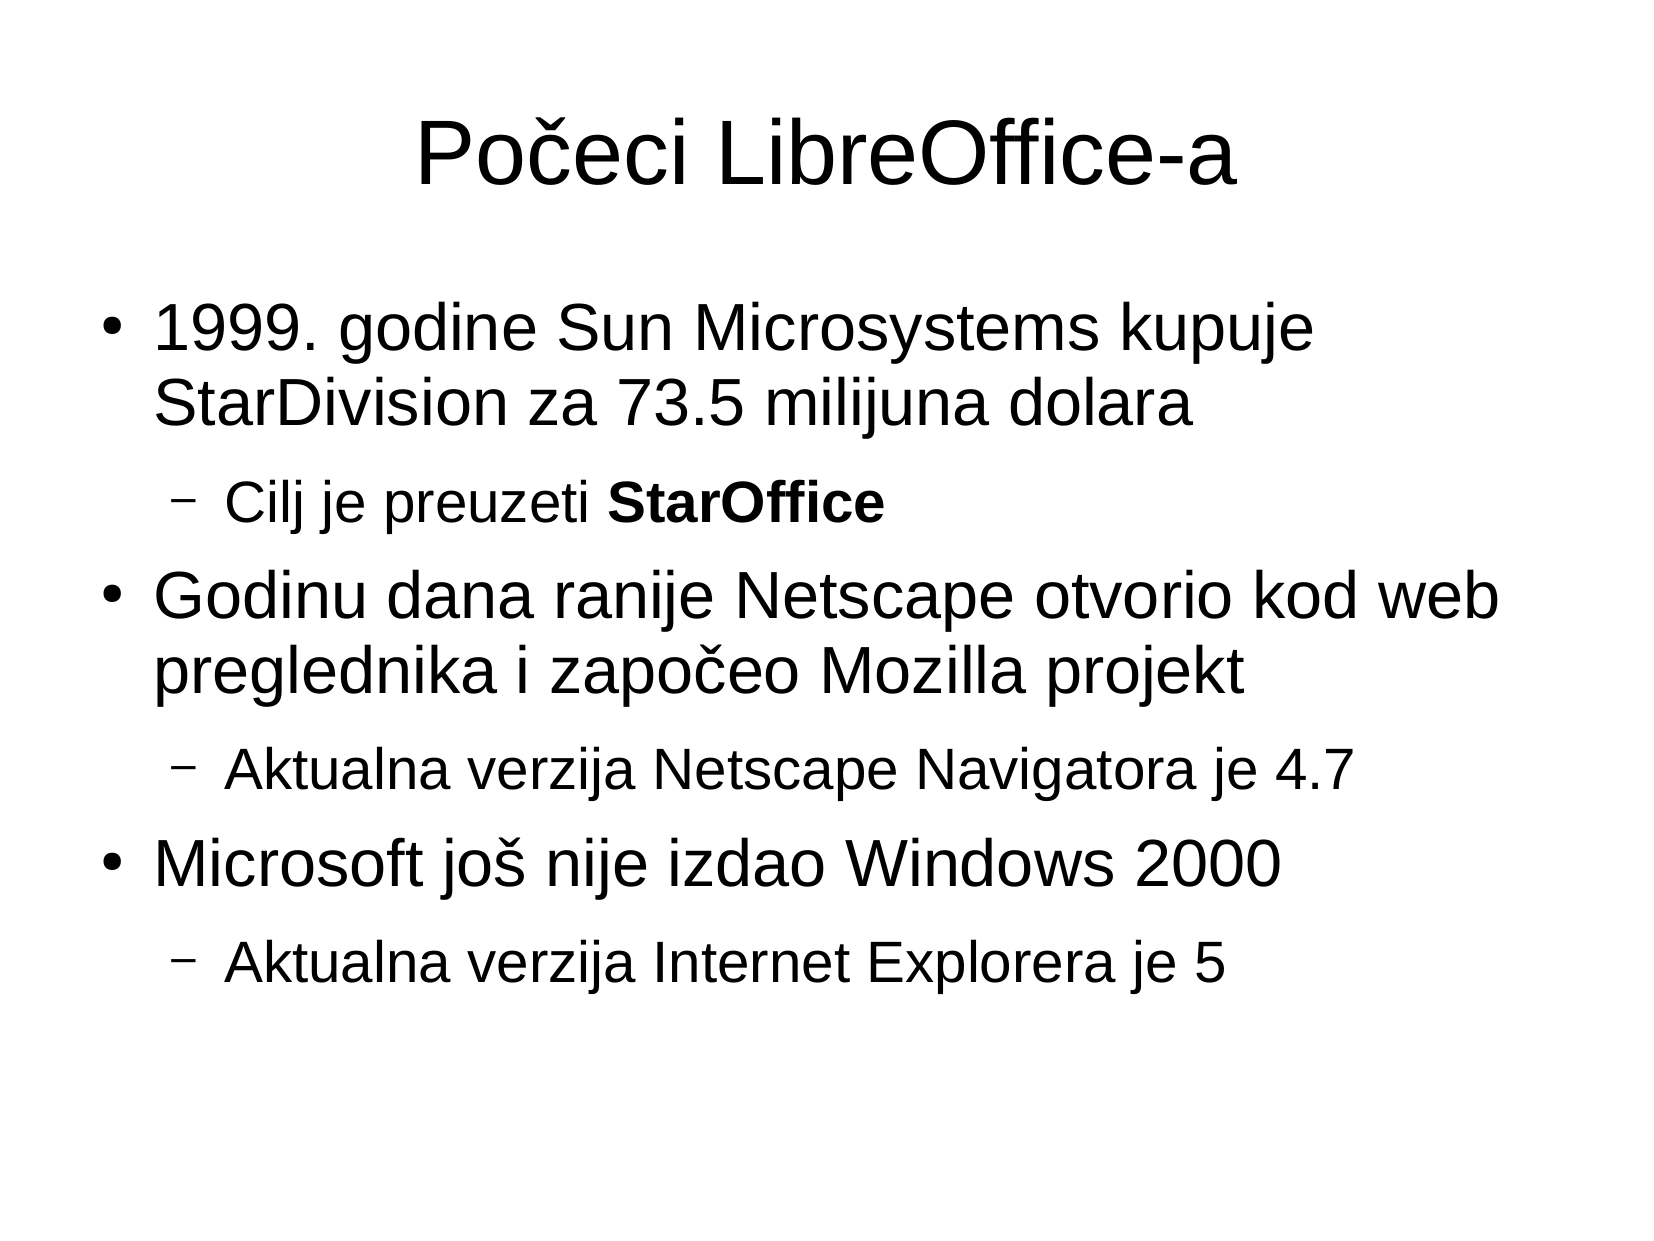

# Počeci LibreOffice-a
1999. godine Sun Microsystems kupuje StarDivision za 73.5 milijuna dolara
Cilj je preuzeti StarOffice
Godinu dana ranije Netscape otvorio kod web preglednika i započeo Mozilla projekt
Aktualna verzija Netscape Navigatora je 4.7
Microsoft još nije izdao Windows 2000
Aktualna verzija Internet Explorera je 5